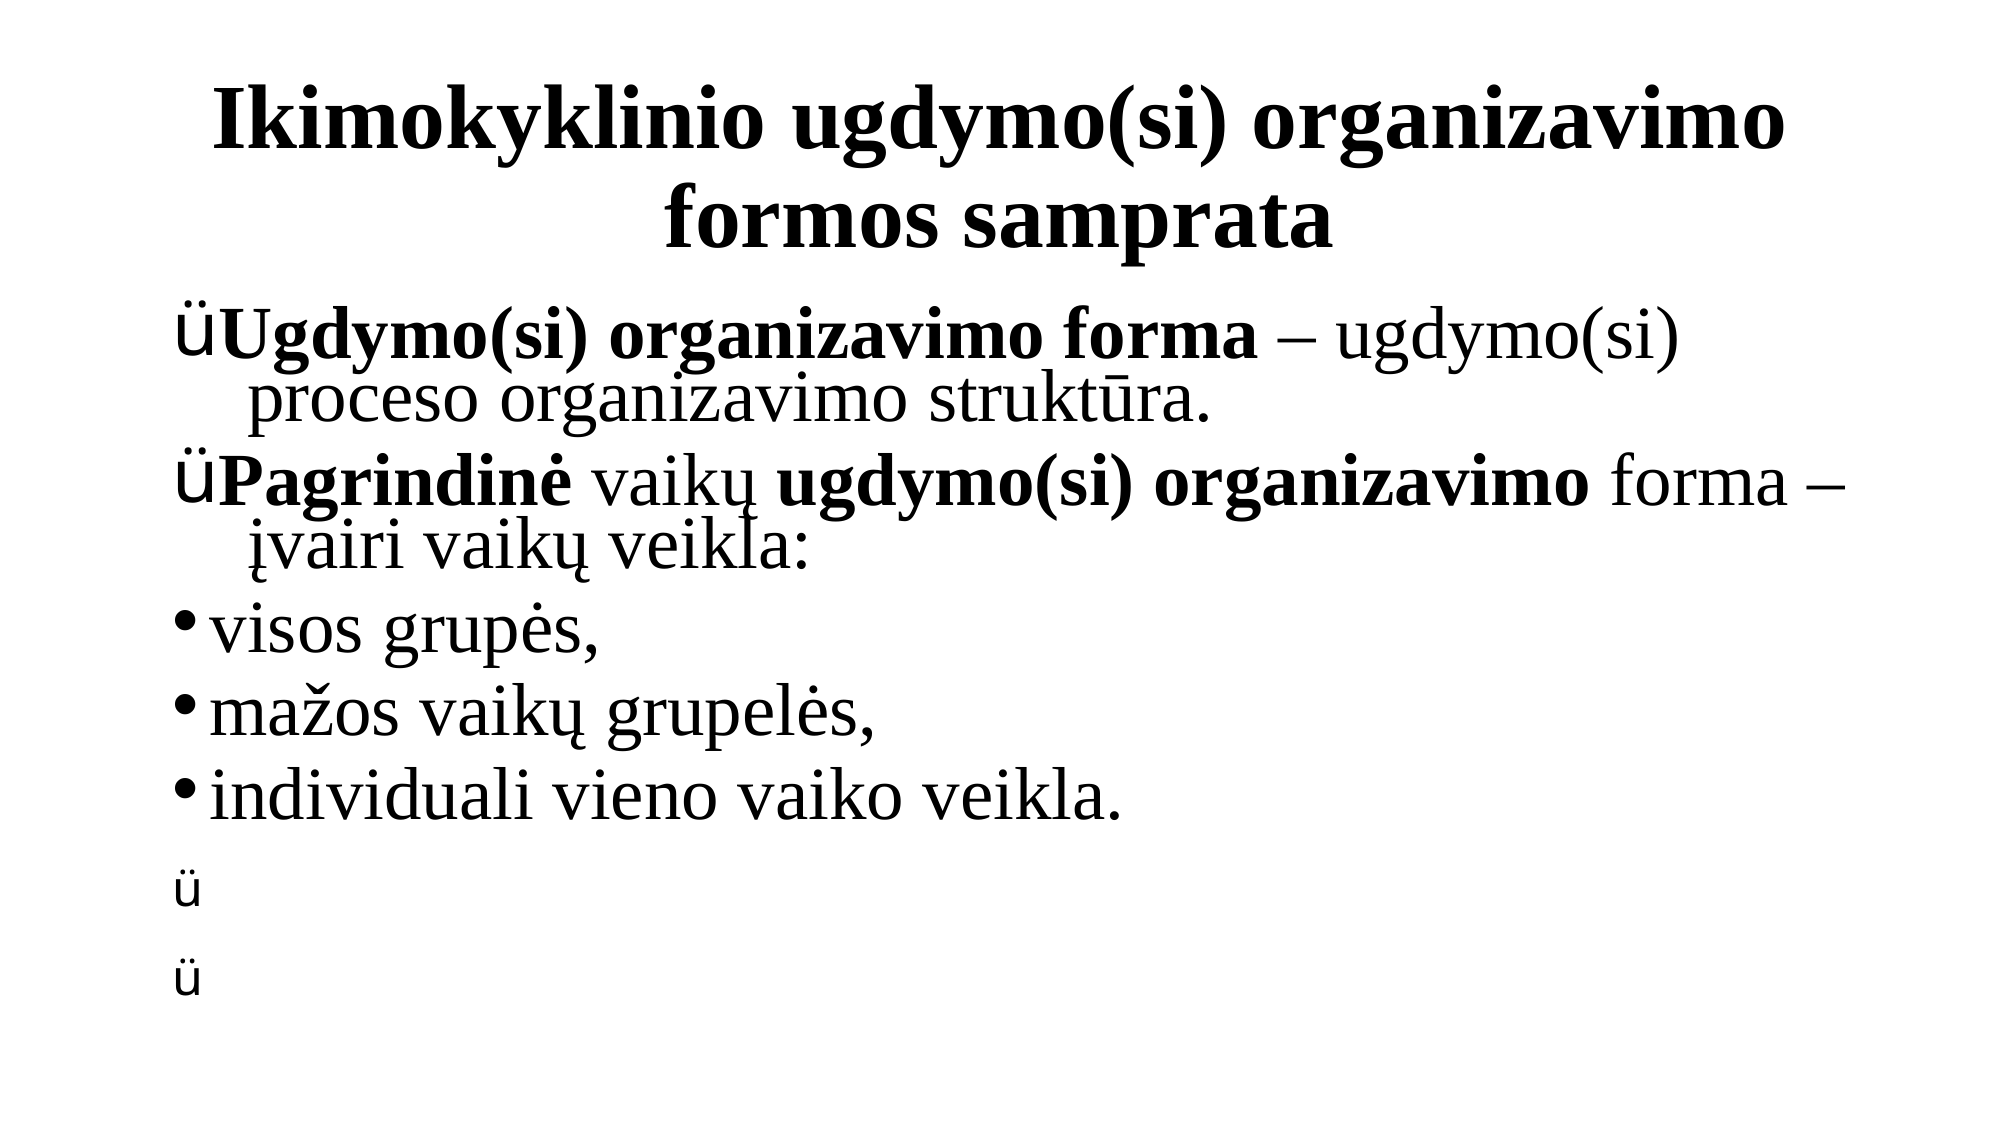

# Ikimokyklinio ugdymo(si) organizavimo formos samprata
Ugdymo(si) organizavimo forma – ugdymo(si) proceso organizavimo struktūra.
Pagrindinė vaikų ugdymo(si) organizavimo forma – įvairi vaikų veikla:
visos grupės,
mažos vaikų grupelės,
individuali vieno vaiko veikla.